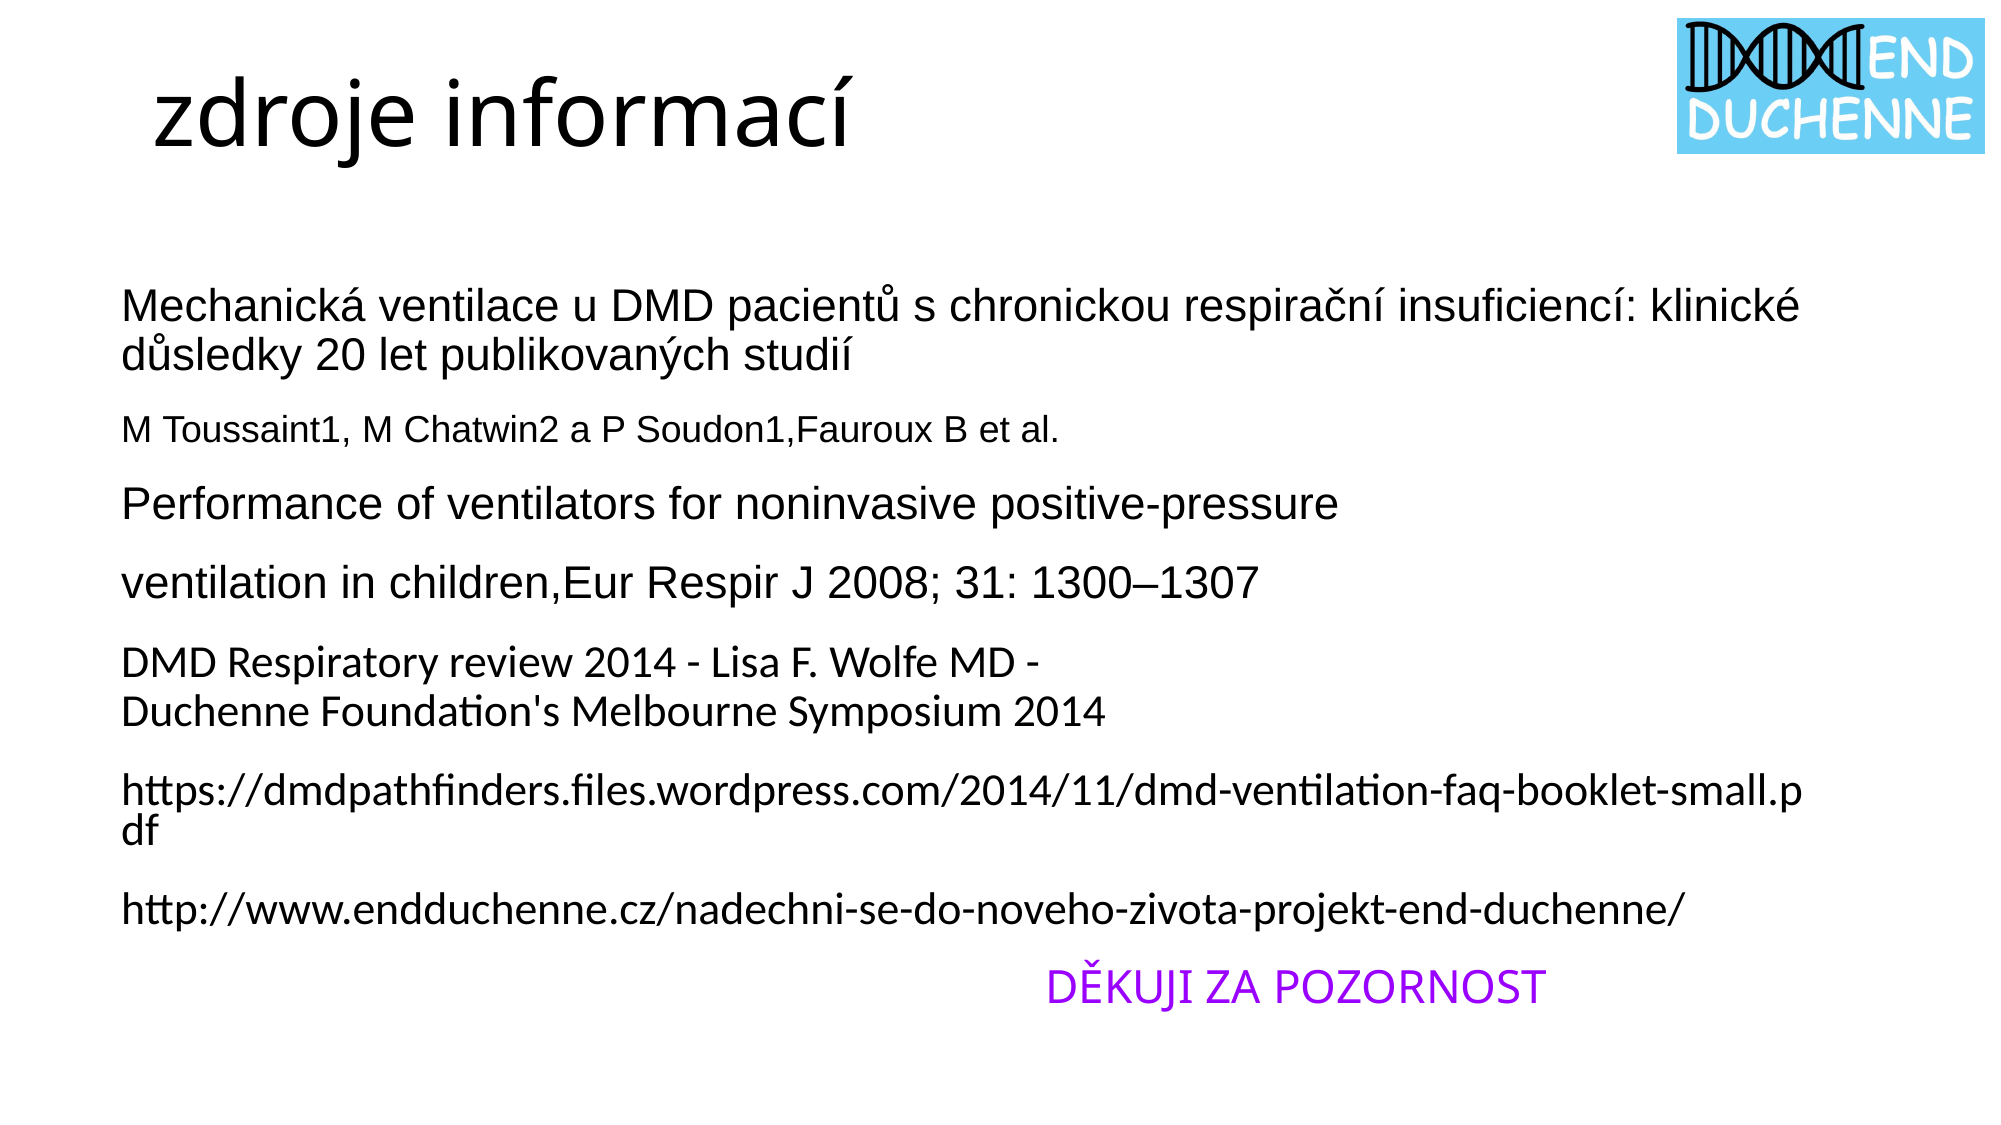

# zdroje informací
Mechanická ventilace u DMD pacientů s chronickou respirační insuficiencí: klinické důsledky 20 let publikovaných studií
M Toussaint1, M Chatwin2 a P Soudon1,Fauroux B et al.
Performance of ventilators for noninvasive positive-pressure
ventilation in children,Eur Respir J 2008; 31: 1300–1307
DMD Respiratory review 2014 - Lisa F. Wolfe MD - Duchenne Foundation's Melbourne Symposium 2014
https://dmdpathfinders.files.wordpress.com/2014/11/dmd-ventilation-faq-booklet-small.pdf
http://www.endduchenne.cz/nadechni-se-do-noveho-zivota-projekt-end-duchenne/
 DĚKUJI ZA POZORNOST